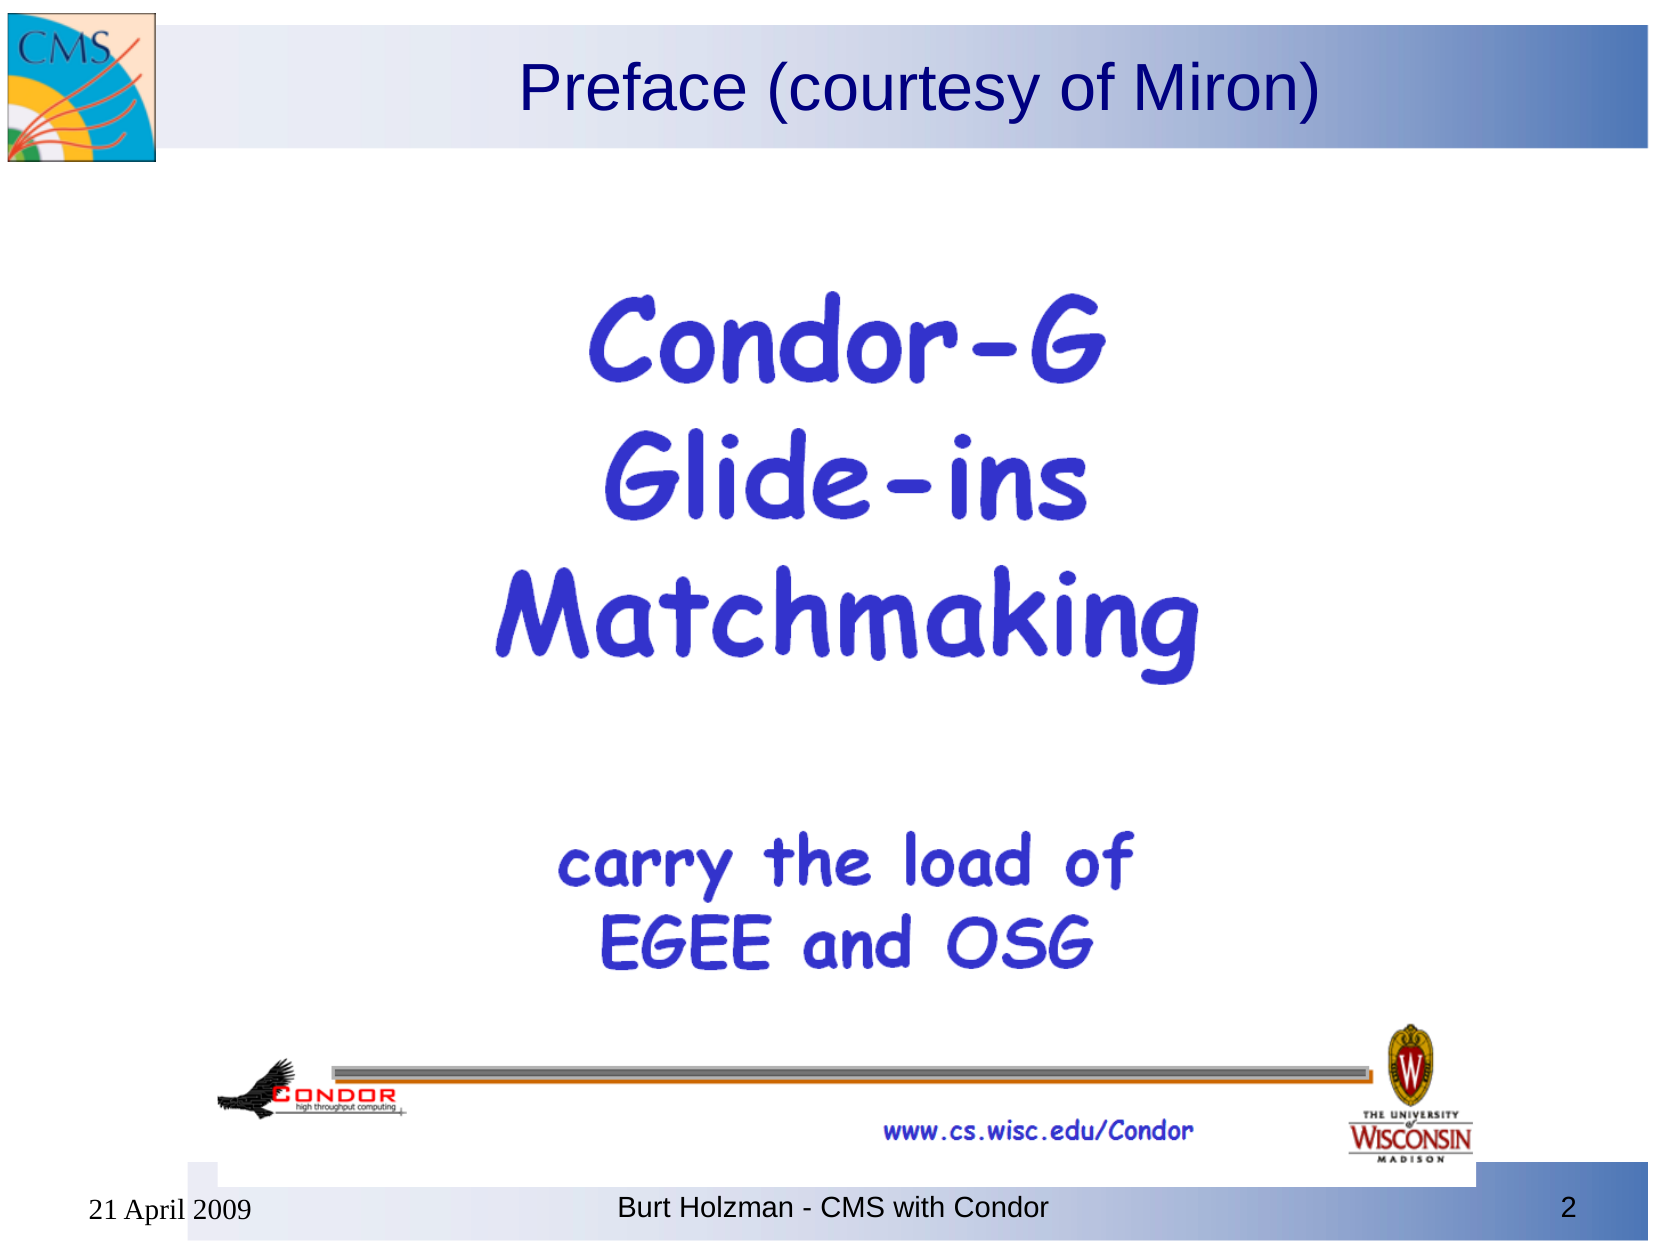

# Preface (courtesy of Miron)
Burt Holzman - CMS with Condor
2
21 April 2009